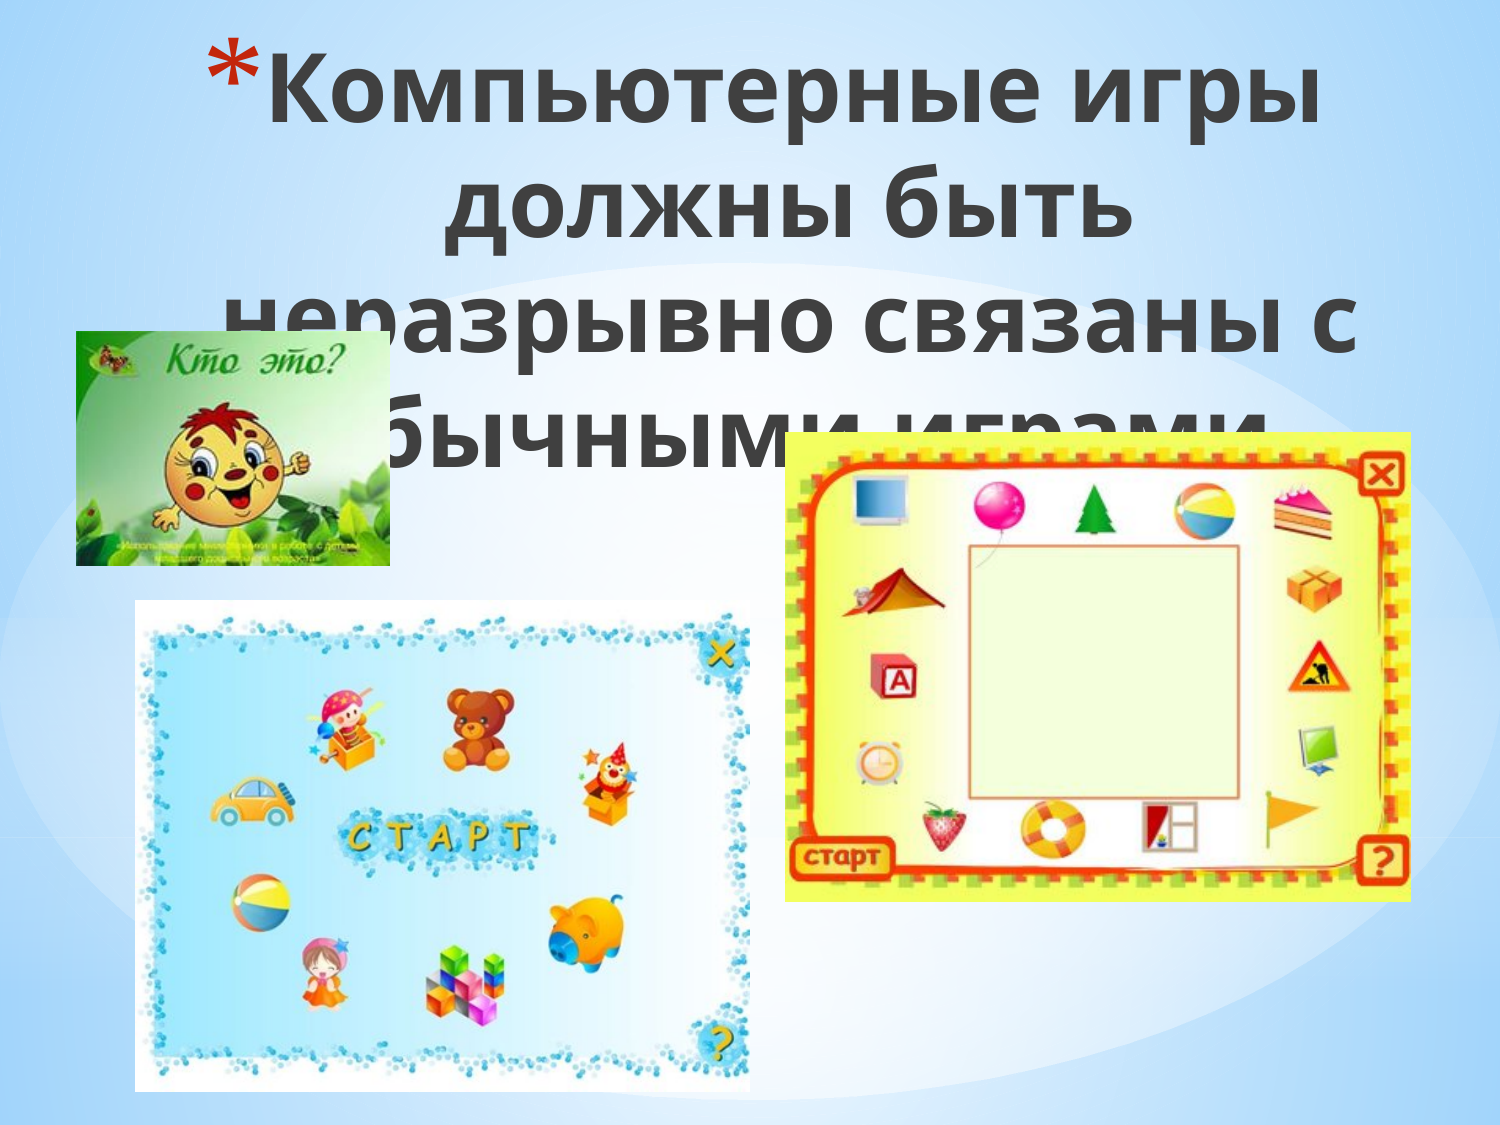

# Компьютерные игры должны быть неразрывно связаны с обычными играми